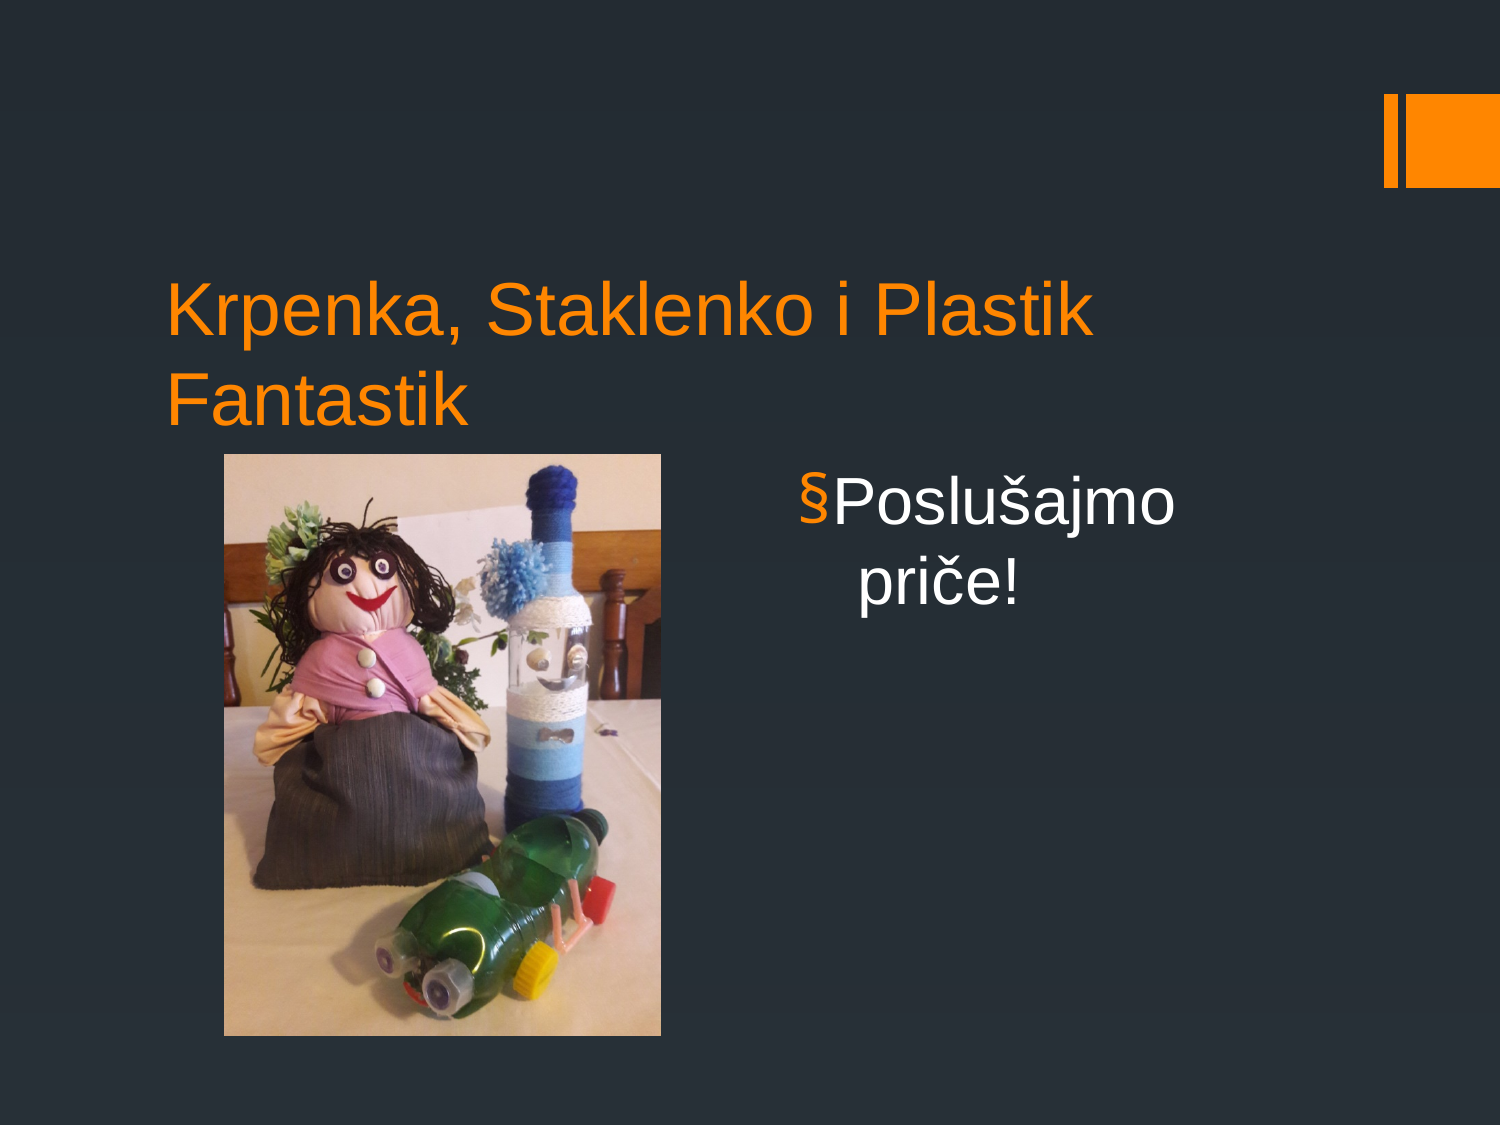

# Krpenka, Staklenko i Plastik Fantastik
Poslušajmo priče!